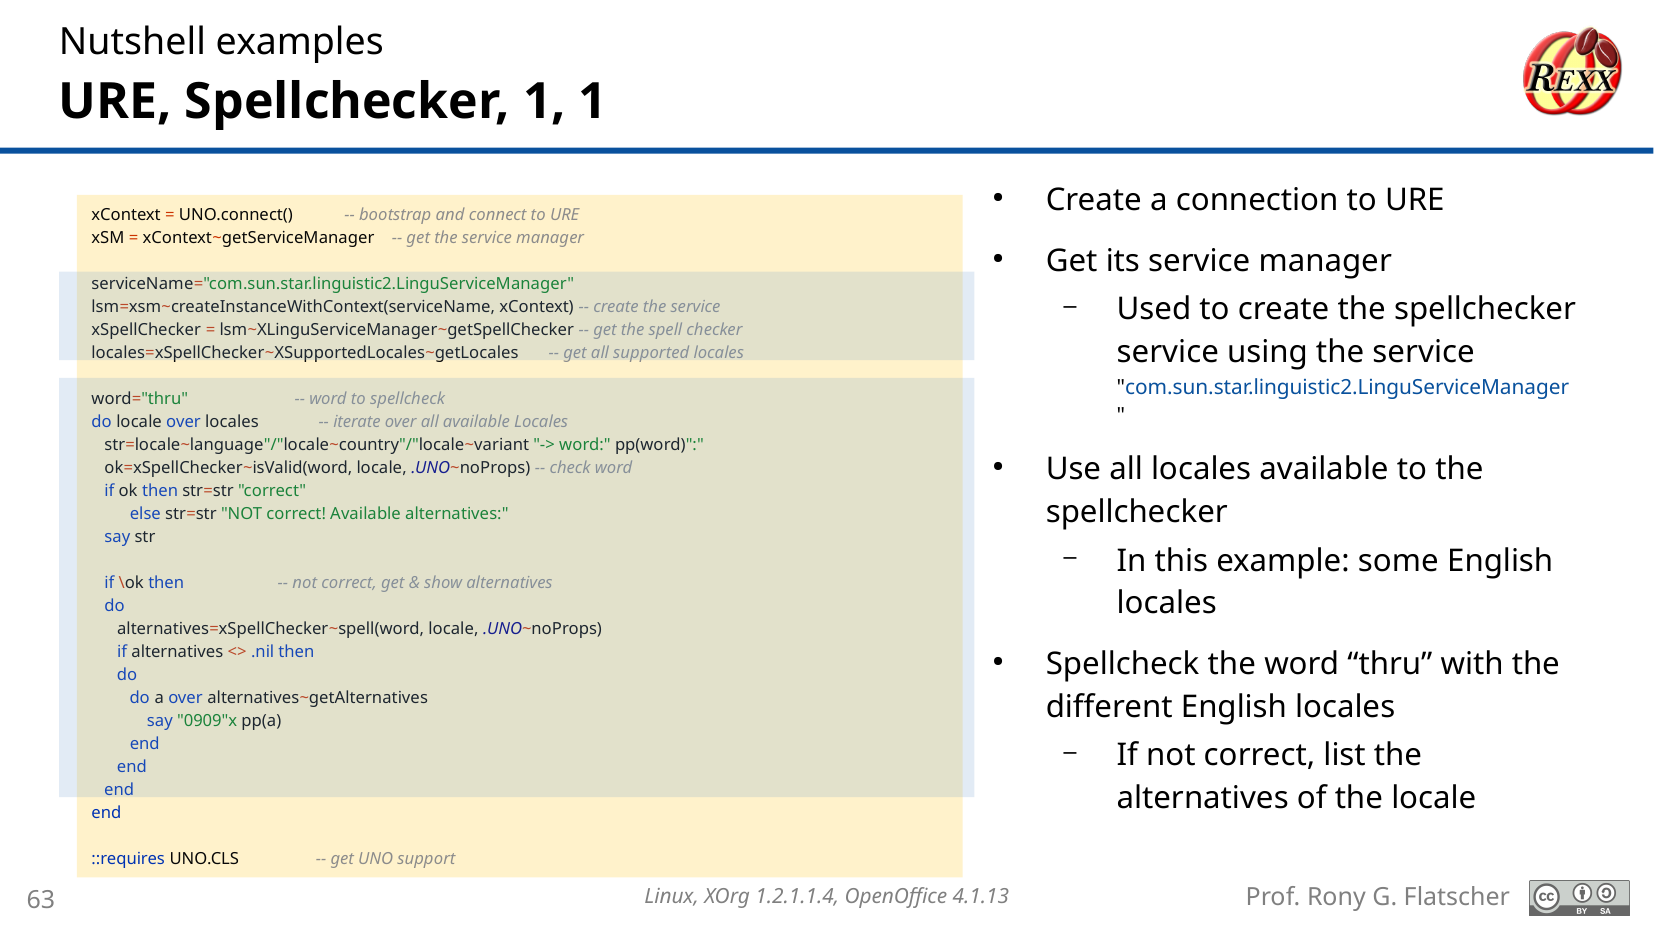

# Nutshell examples URE, Spellchecker, 1, 1
Create a connection to URE
Get its service manager
Used to create the spellchecker service using the service "com.sun.star.linguistic2.LinguServiceManager"
Use all locales available to the spellchecker
In this example: some English locales
Spellcheck the word “thru” with the different English locales
If not correct, list the alternatives of the locale
xContext = UNO.connect() -- bootstrap and connect to URE
xSM = xContext~getServiceManager -- get the service manager
serviceName="com.sun.star.linguistic2.LinguServiceManager"
lsm=xsm~createInstanceWithContext(serviceName, xContext) -- create the service
xSpellChecker = lsm~XLinguServiceManager~getSpellChecker -- get the spell checker
locales=xSpellChecker~XSupportedLocales~getLocales -- get all supported locales
word="thru" -- word to spellcheck
do locale over locales -- iterate over all available Locales
 str=locale~language"/"locale~country"/"locale~variant "-> word:" pp(word)":"
 ok=xSpellChecker~isValid(word, locale, .UNO~noProps) -- check word
 if ok then str=str "correct"
 else str=str "NOT correct! Available alternatives:"
 say str
 if \ok then -- not correct, get & show alternatives
 do
 alternatives=xSpellChecker~spell(word, locale, .UNO~noProps)
 if alternatives <> .nil then
 do
 do a over alternatives~getAlternatives
 say "0909"x pp(a)
 end
 end
 end
end
::requires UNO.CLS -- get UNO support
Linux, XOrg 1.2.1.1.4, OpenOffice 4.1.13